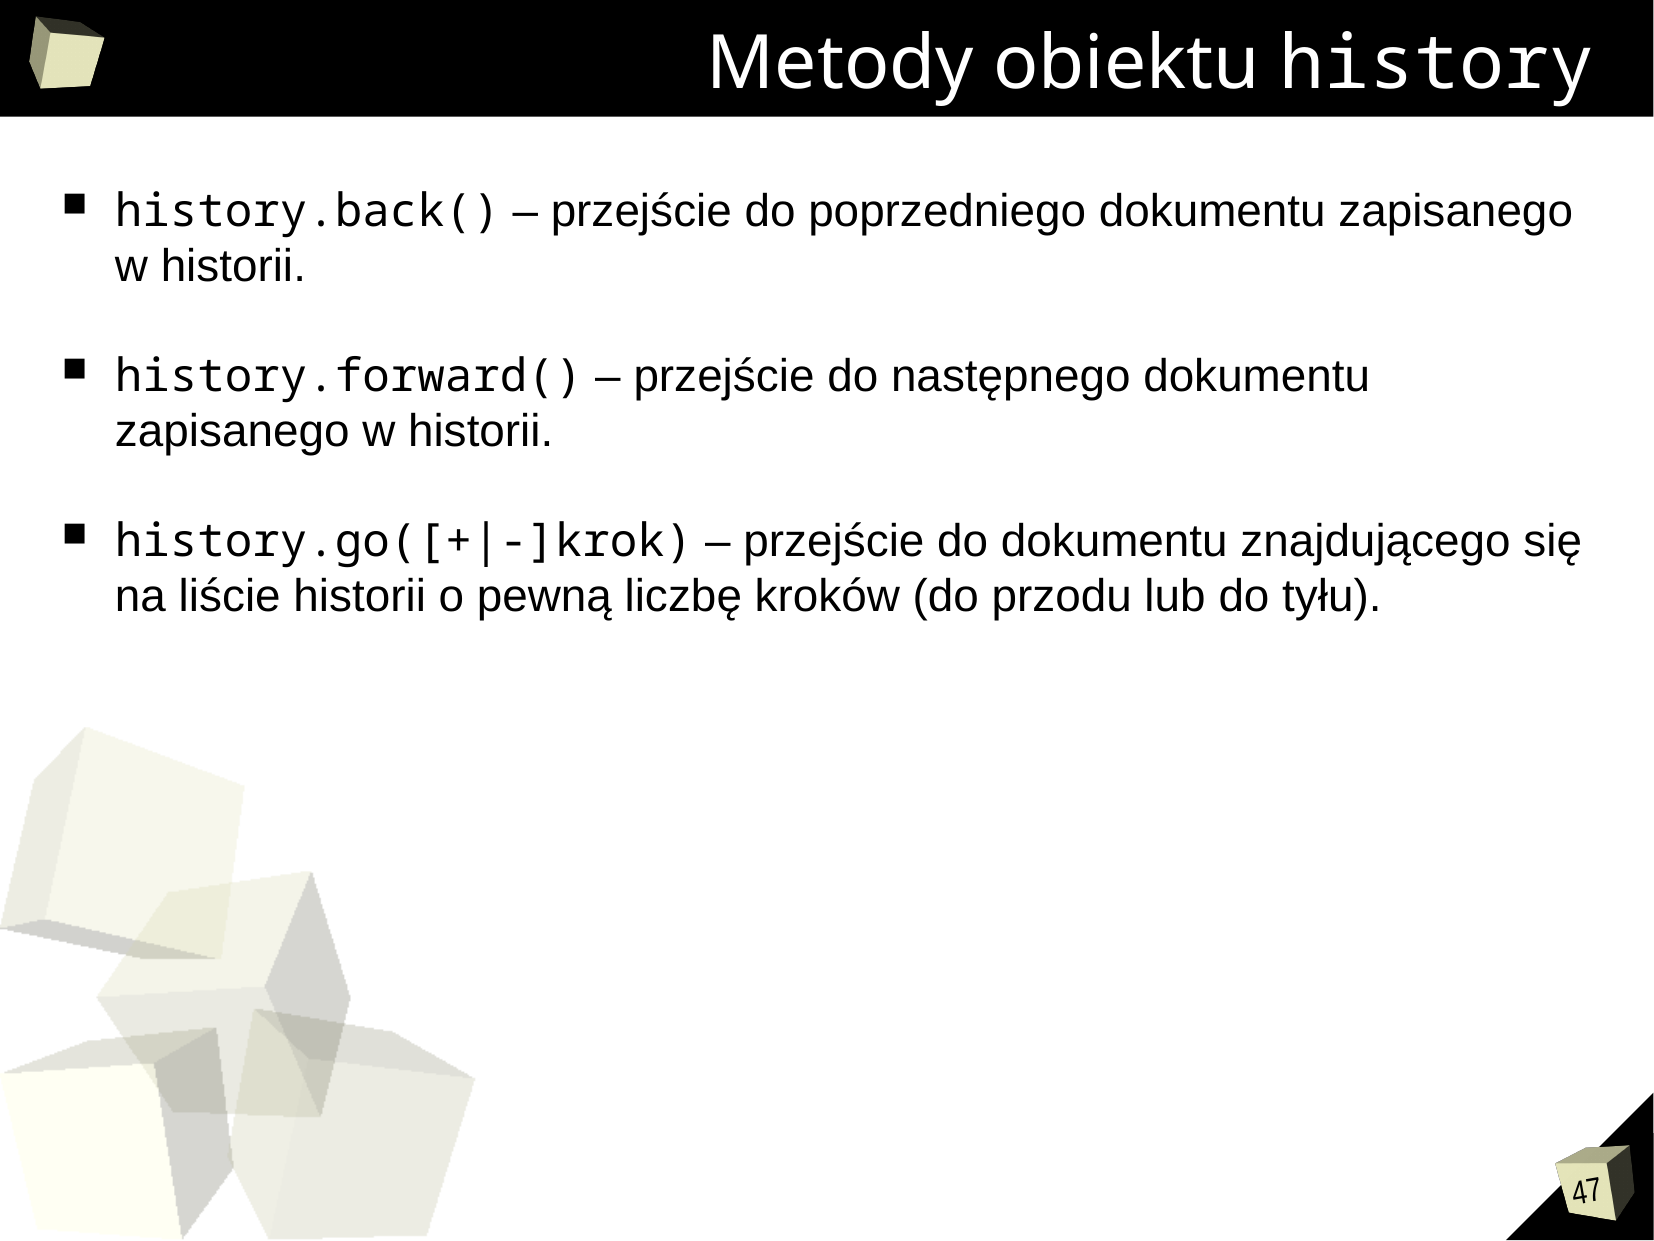

# Metody obiektu history
history.back() – przejście do poprzedniego dokumentu zapisanego w historii.
history.forward() – przejście do następnego dokumentu zapisanego w historii.
history.go([+|-]krok) – przejście do dokumentu znajdującego się na liście historii o pewną liczbę kroków (do przodu lub do tyłu).